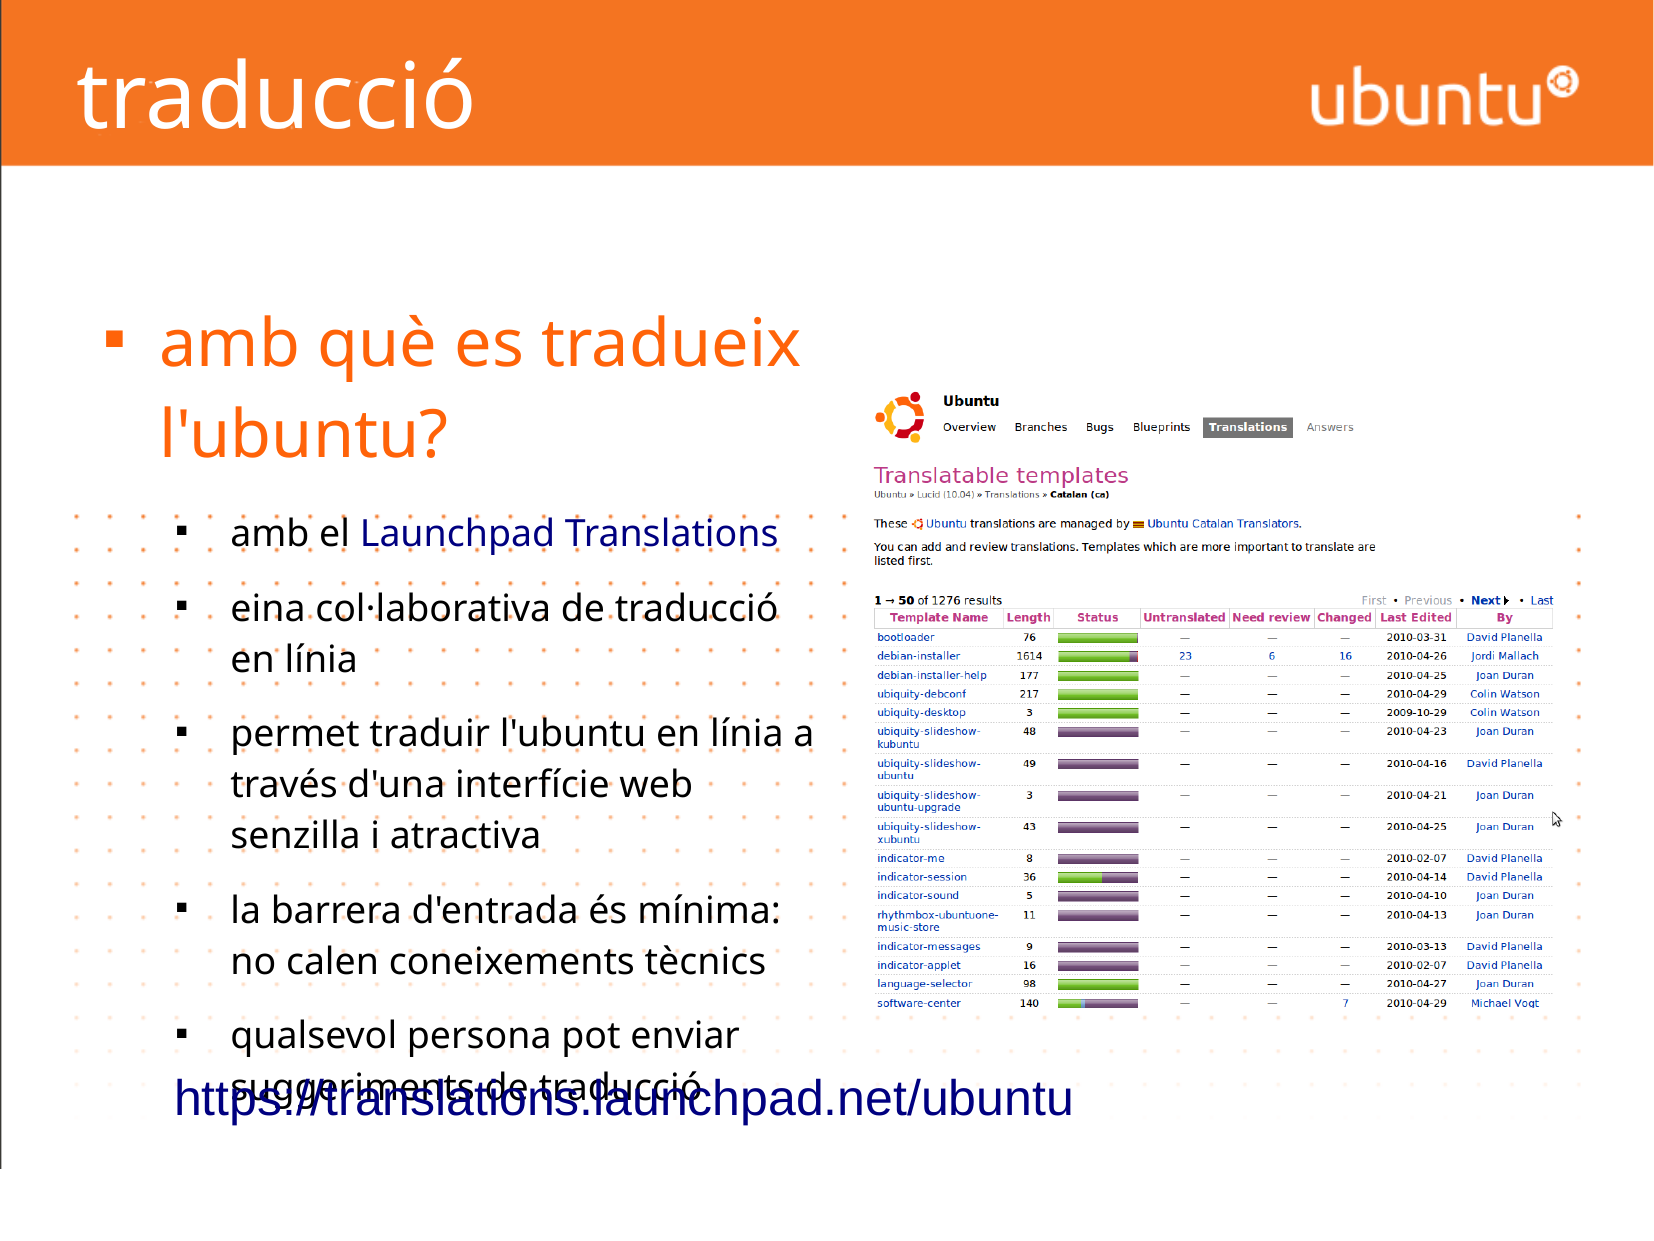

# traducció
amb què es tradueix l'ubuntu?
amb el Launchpad Translations
eina col·laborativa de traducció en línia
permet traduir l'ubuntu en línia a través d'una interfície web senzilla i atractiva
la barrera d'entrada és mínima: no calen coneixements tècnics
qualsevol persona pot enviar suggeriments de traducció
https://translations.launchpad.net/ubuntu